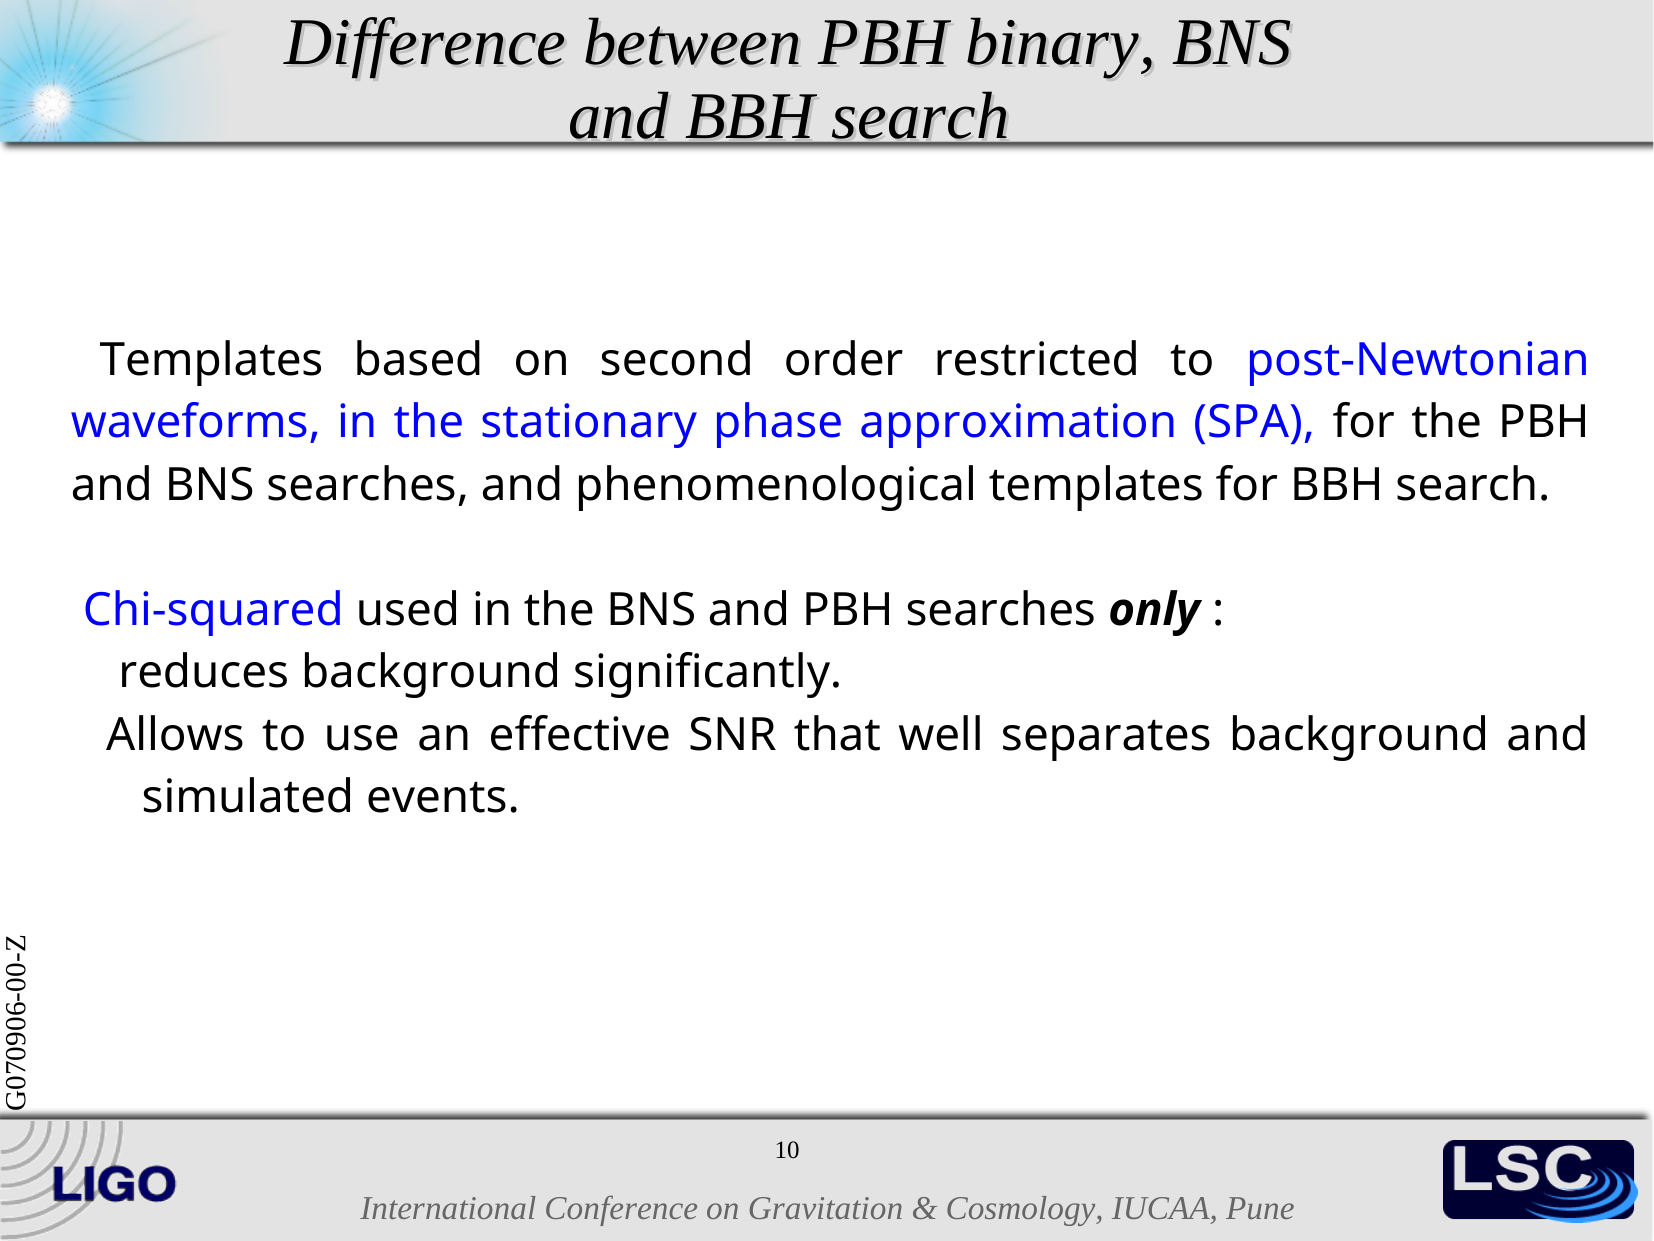

Difference between PBH binary, BNS
and BBH search
 Templates based on second order restricted to post-Newtonian waveforms, in the stationary phase approximation (SPA), for the PBH and BNS searches, and phenomenological templates for BBH search.
 Chi-squared used in the BNS and PBH searches only :
 reduces background significantly.
Allows to use an effective SNR that well separates background and simulated events.